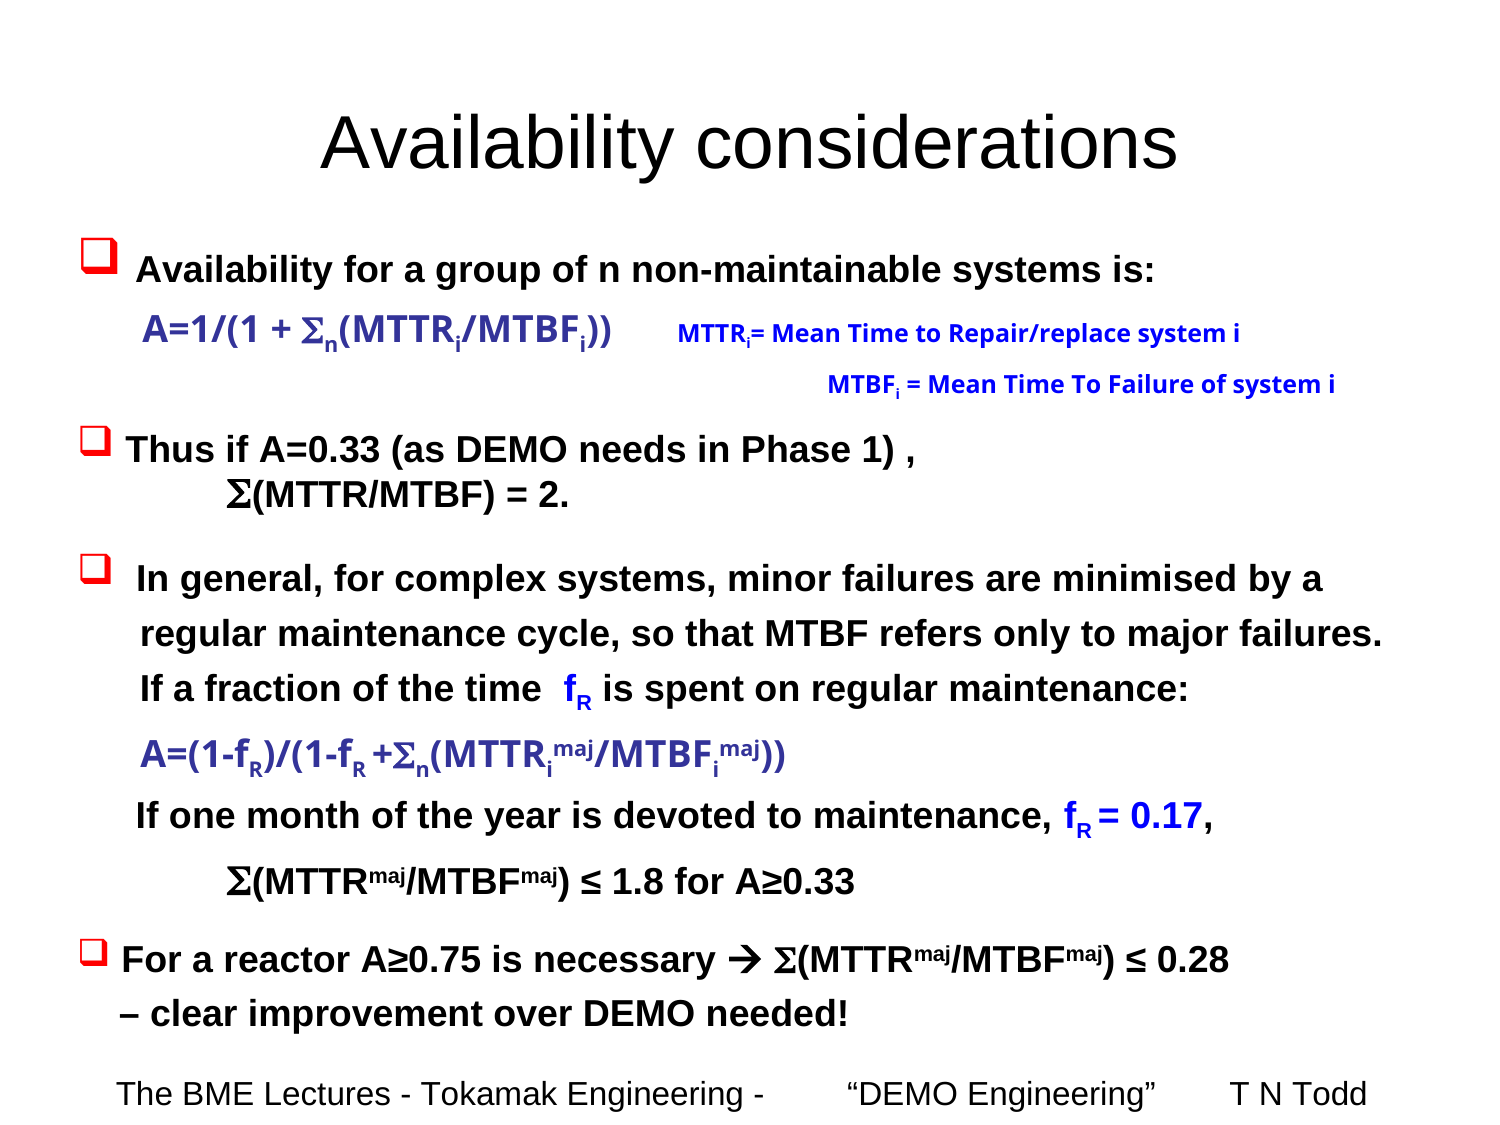

Availability considerations
 Availability for a group of n non-maintainable systems is:
 A=1/(1 + n(MTTRi/MTBFi))	MTTRi= Mean Time to Repair/replace system i
					MTBFi = Mean Time To Failure of system i
 Thus if A=0.33 (as DEMO needs in Phase 1) ,
 	(MTTR/MTBF) = 2.
 In general, for complex systems, minor failures are minimised by a
 regular maintenance cycle, so that MTBF refers only to major failures.
 If a fraction of the time fR is spent on regular maintenance:
 A=(1-fR)/(1-fR +n(MTTRimaj/MTBFimaj))
 If one month of the year is devoted to maintenance, fR = 0.17,
 	(MTTRmaj/MTBFmaj) ≤ 1.8 for A≥0.33
 For a reactor A≥0.75 is necessary  (MTTRmaj/MTBFmaj) ≤ 0.28
 – clear improvement over DEMO needed!